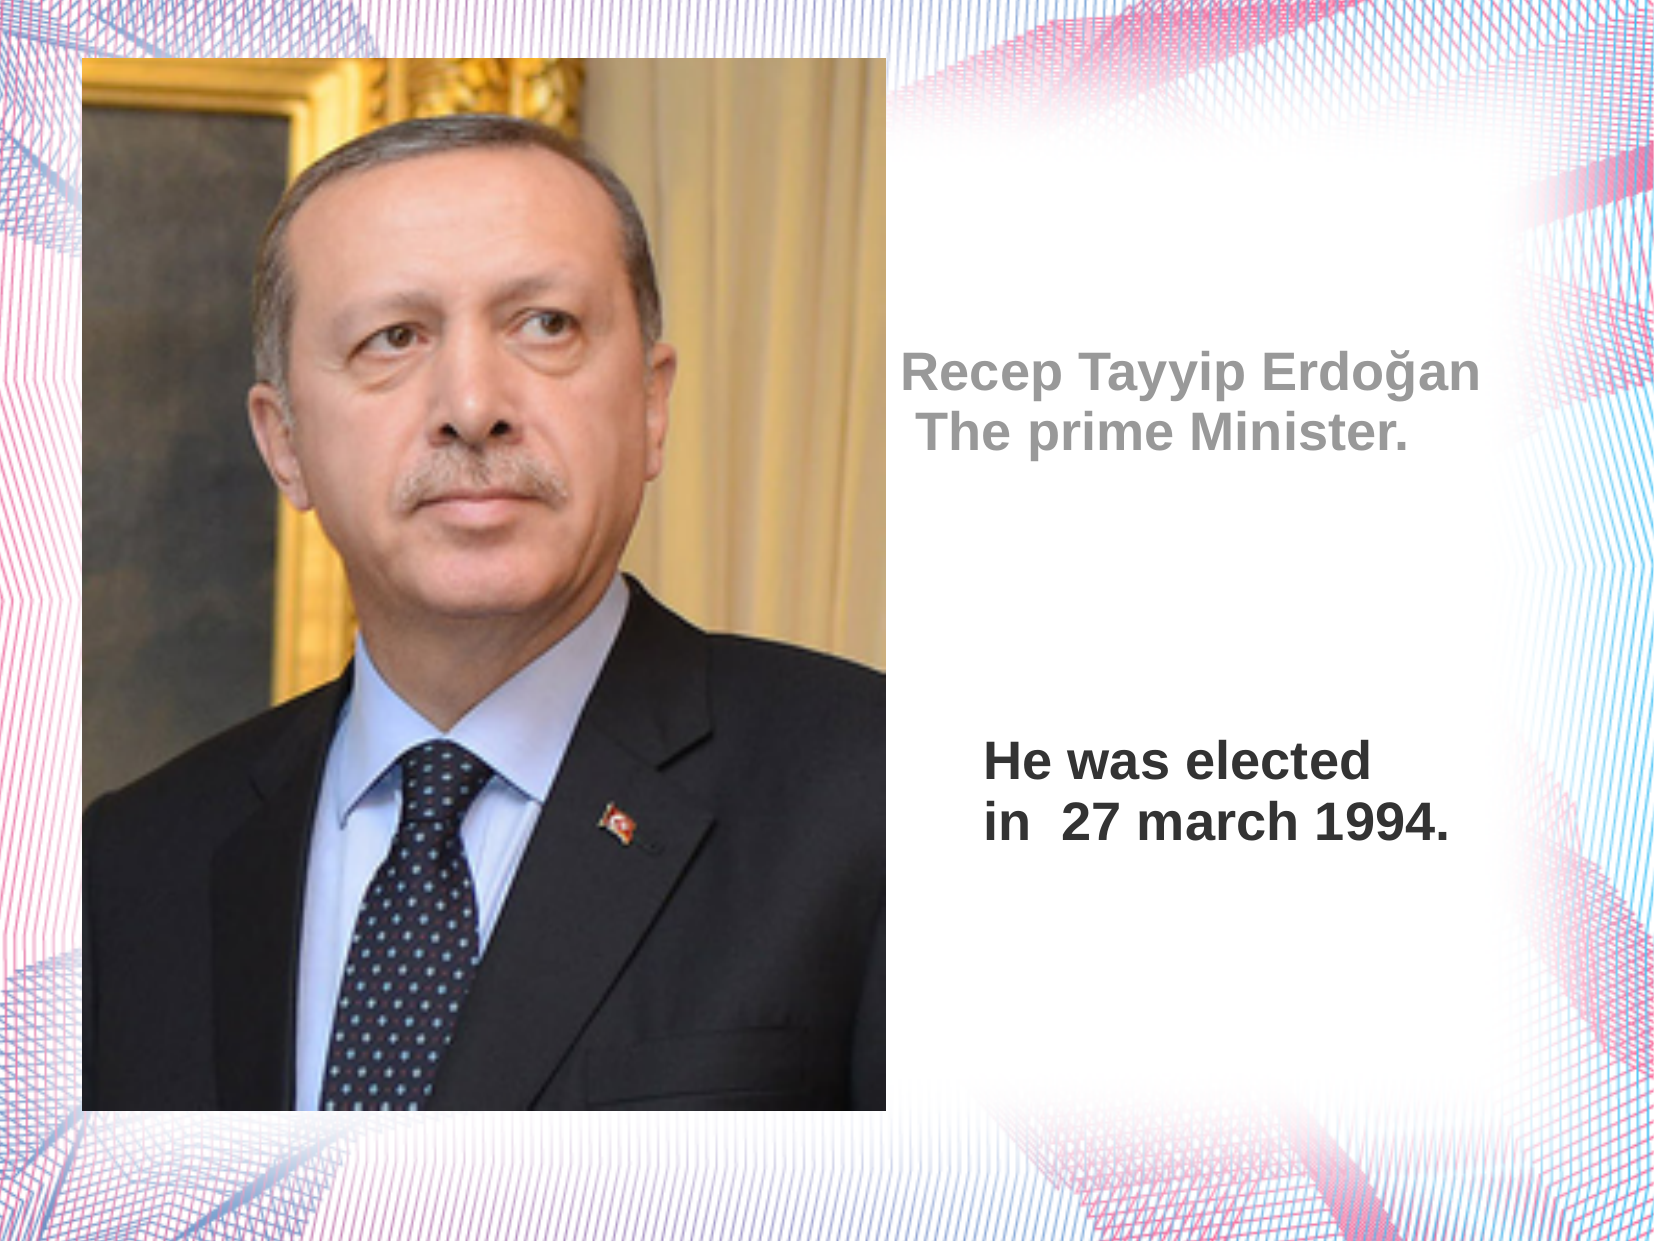

Recep Tayyip Erdoğan
 The prime Minister.
He was elected
in 27 march 1994.